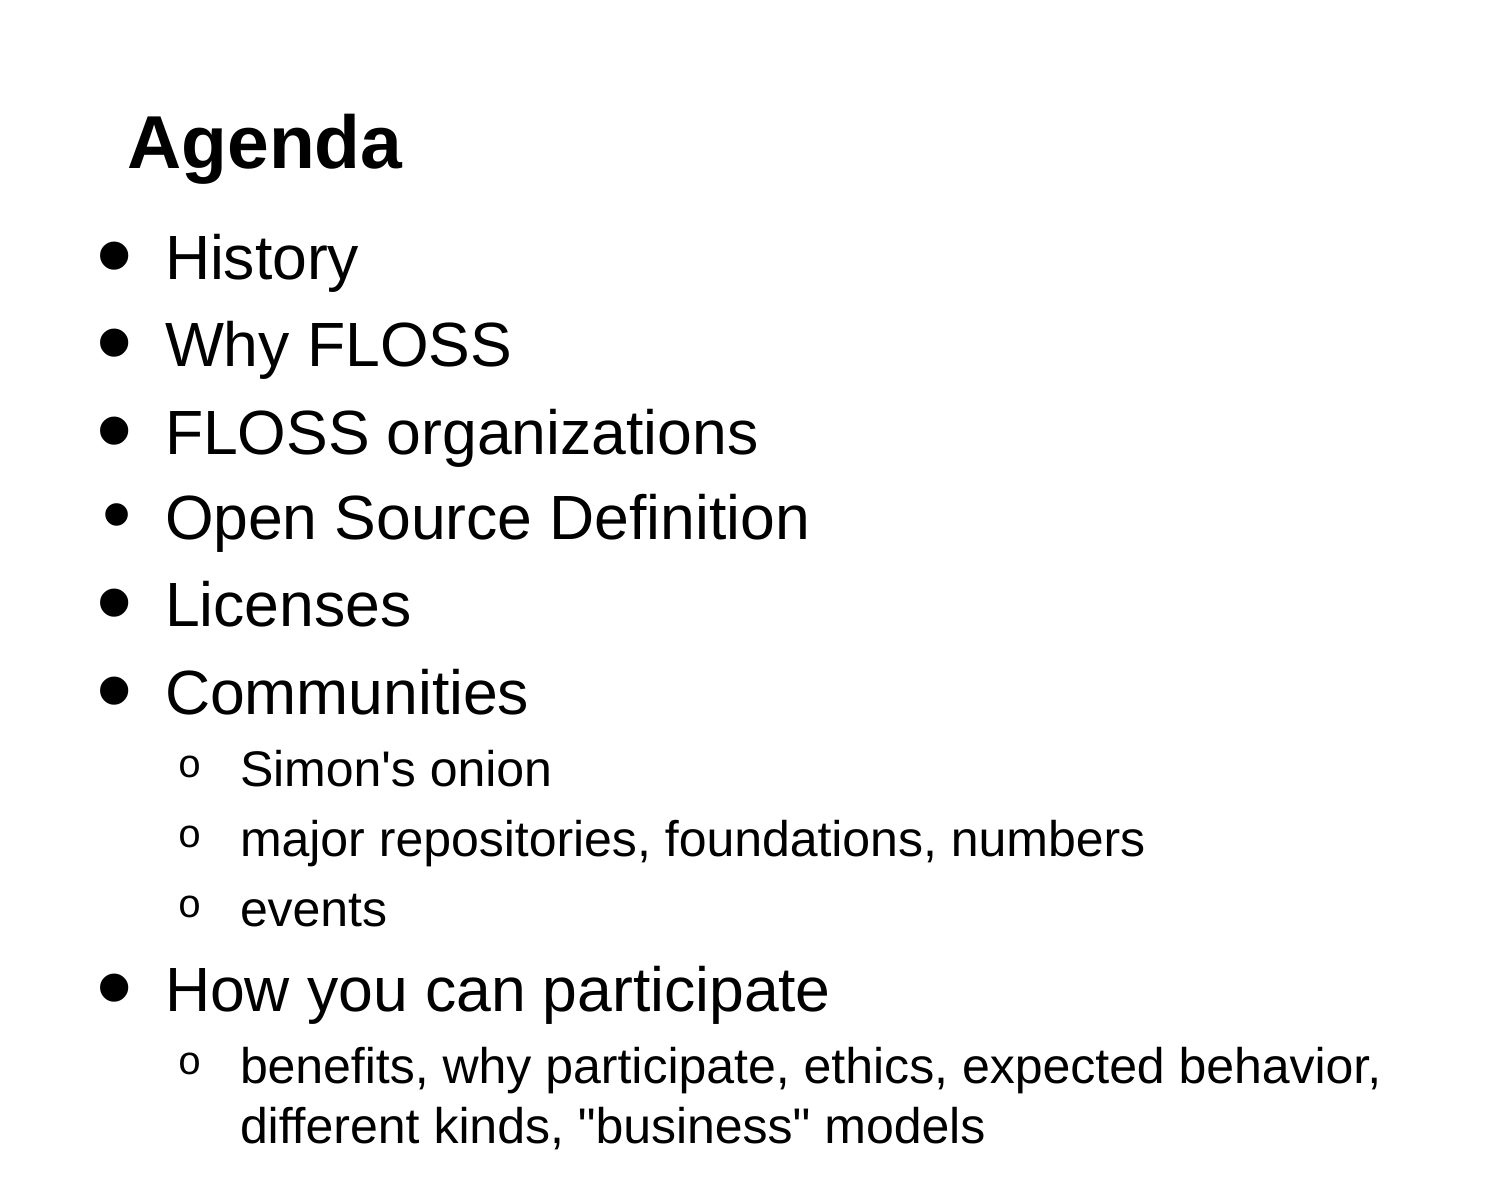

# Agenda
History
Why FLOSS
FLOSS organizations
Open Source Definition
Licenses
Communities
Simon's onion
major repositories, foundations, numbers
events
How you can participate
benefits, why participate, ethics, expected behavior, different kinds, "business" models